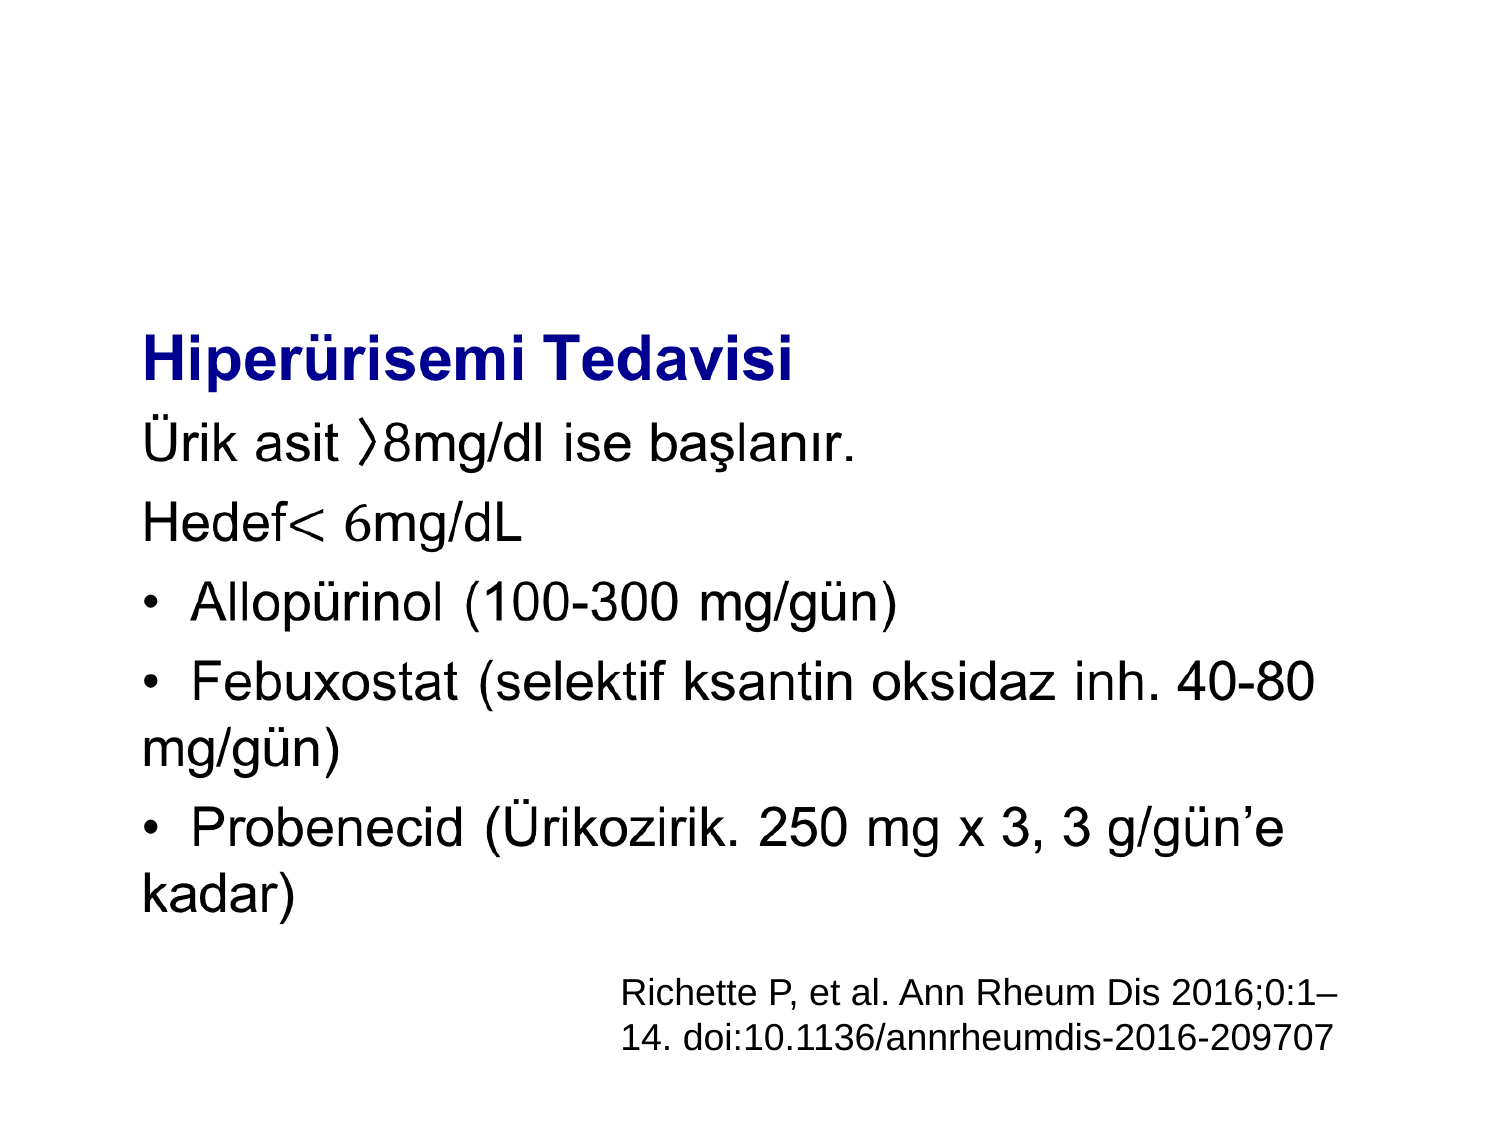

#
Richette P, et al. Ann Rheum Dis 2016;0:1–14. doi:10.1136/annrheumdis-2016-209707